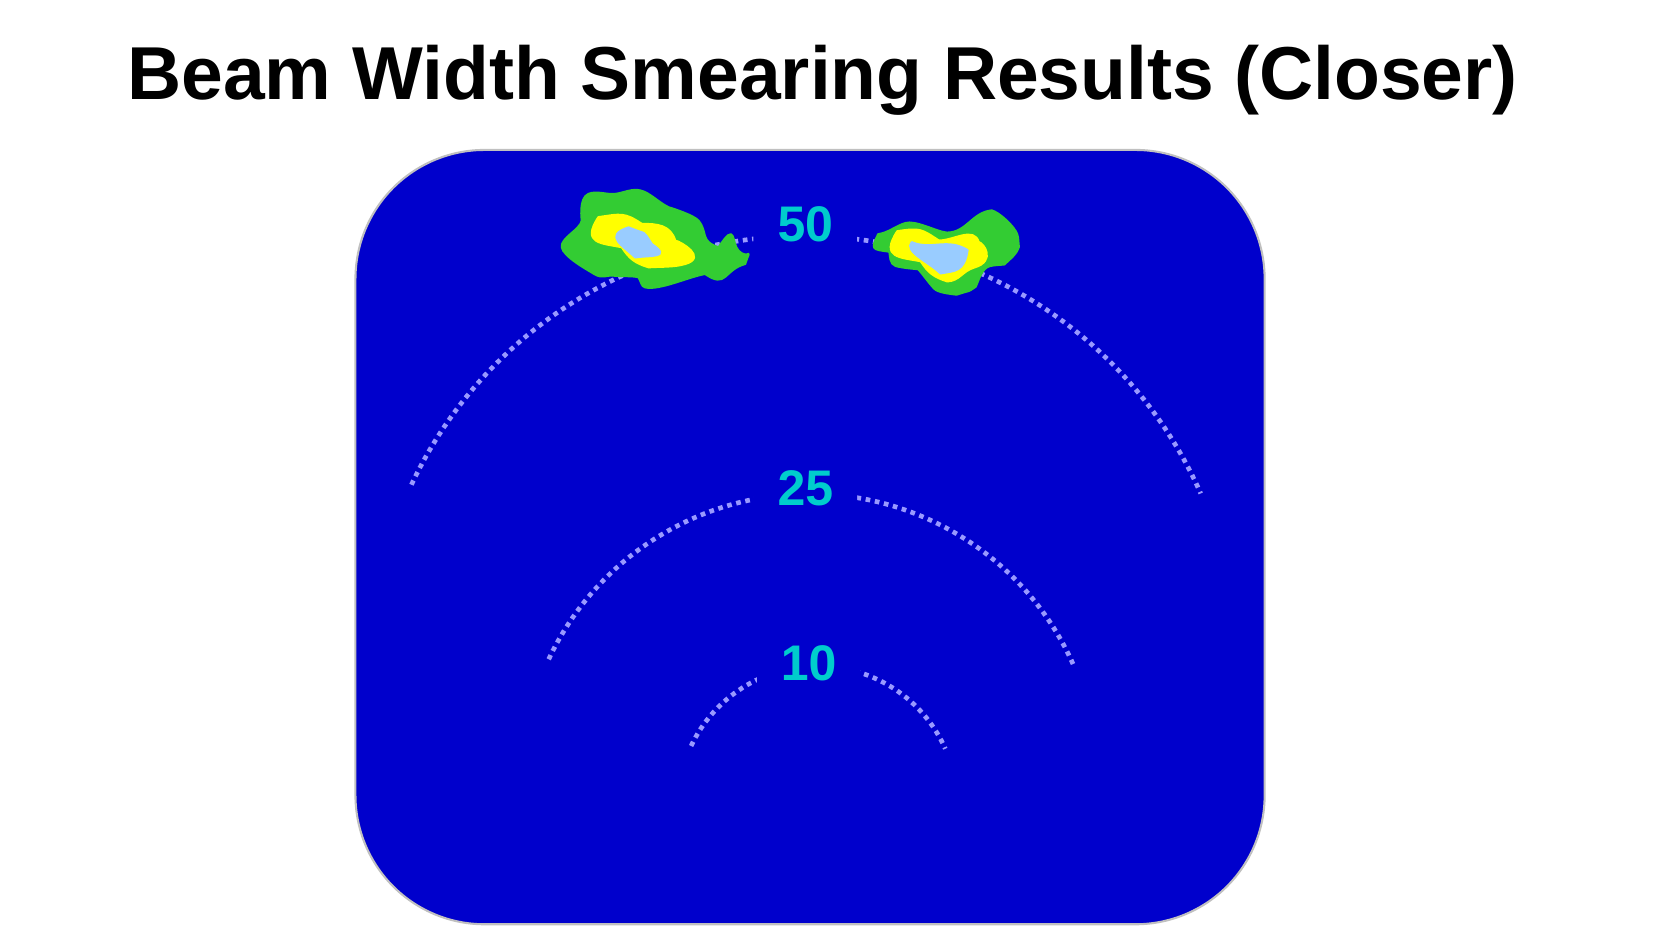

# Beam Width Smearing Results (Closer)
50
25
10